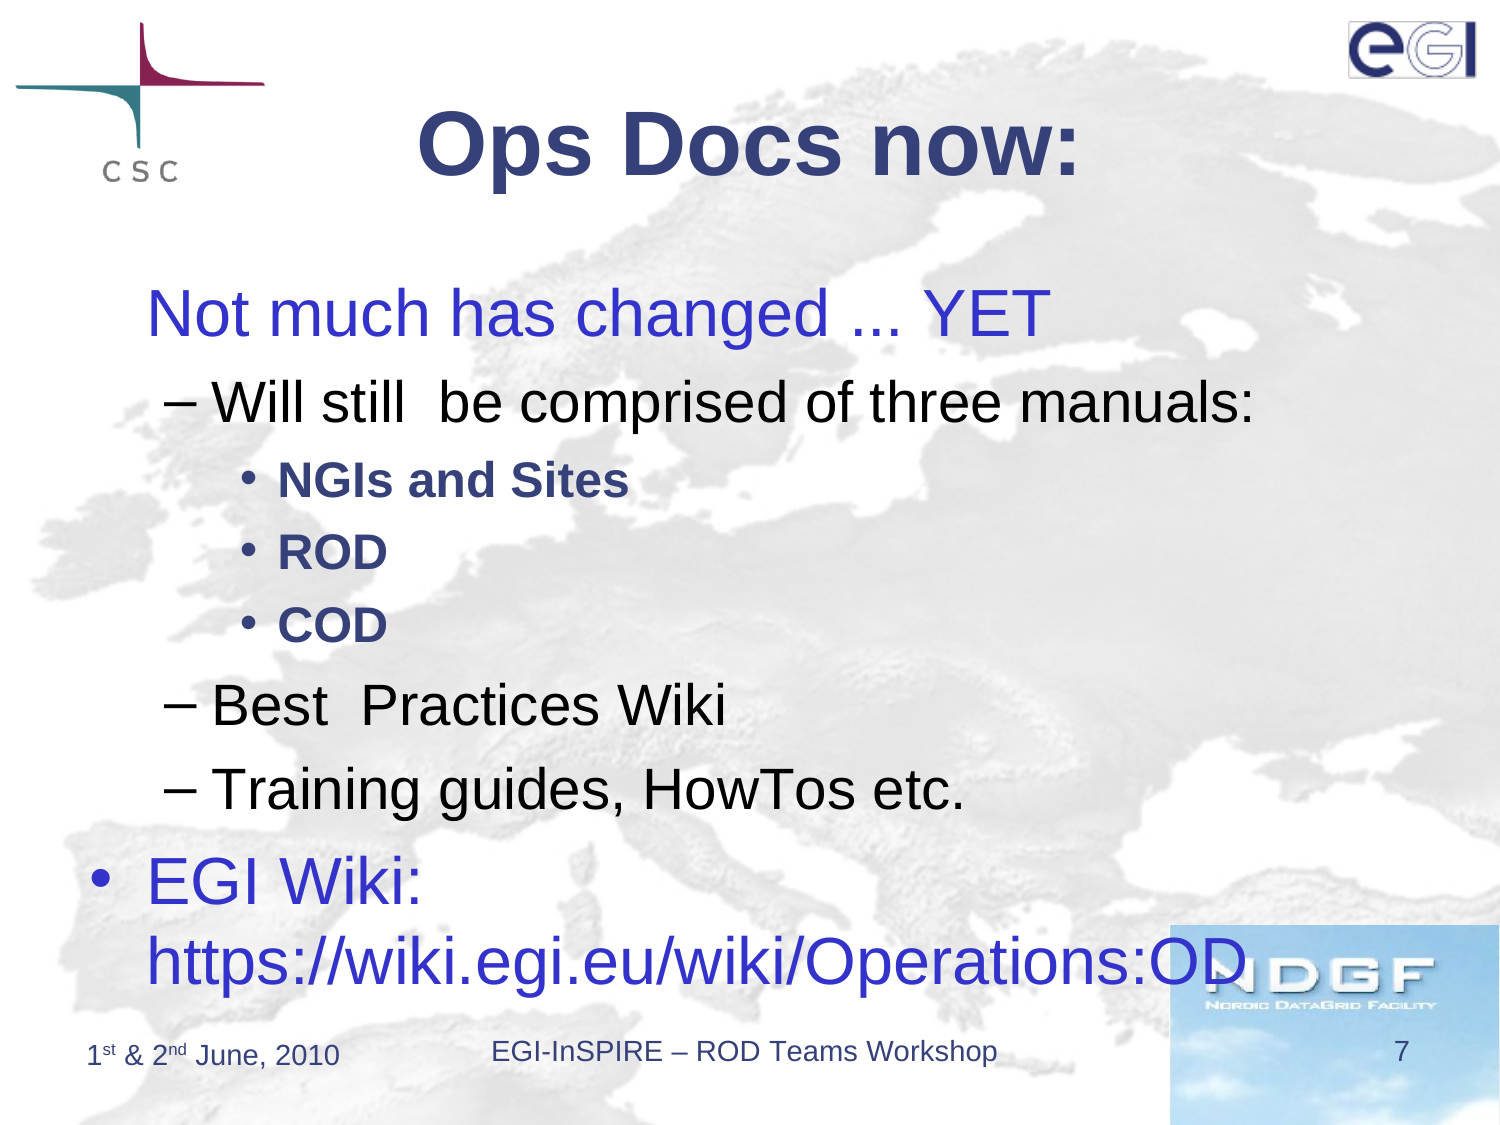

# Ops Docs now:
Not much has changed ... YET
Will still be comprised of three manuals:
NGIs and Sites
ROD
COD
Best Practices Wiki
Training guides, HowTos etc.
EGI Wiki: https://wiki.egi.eu/wiki/Operations:OD
7